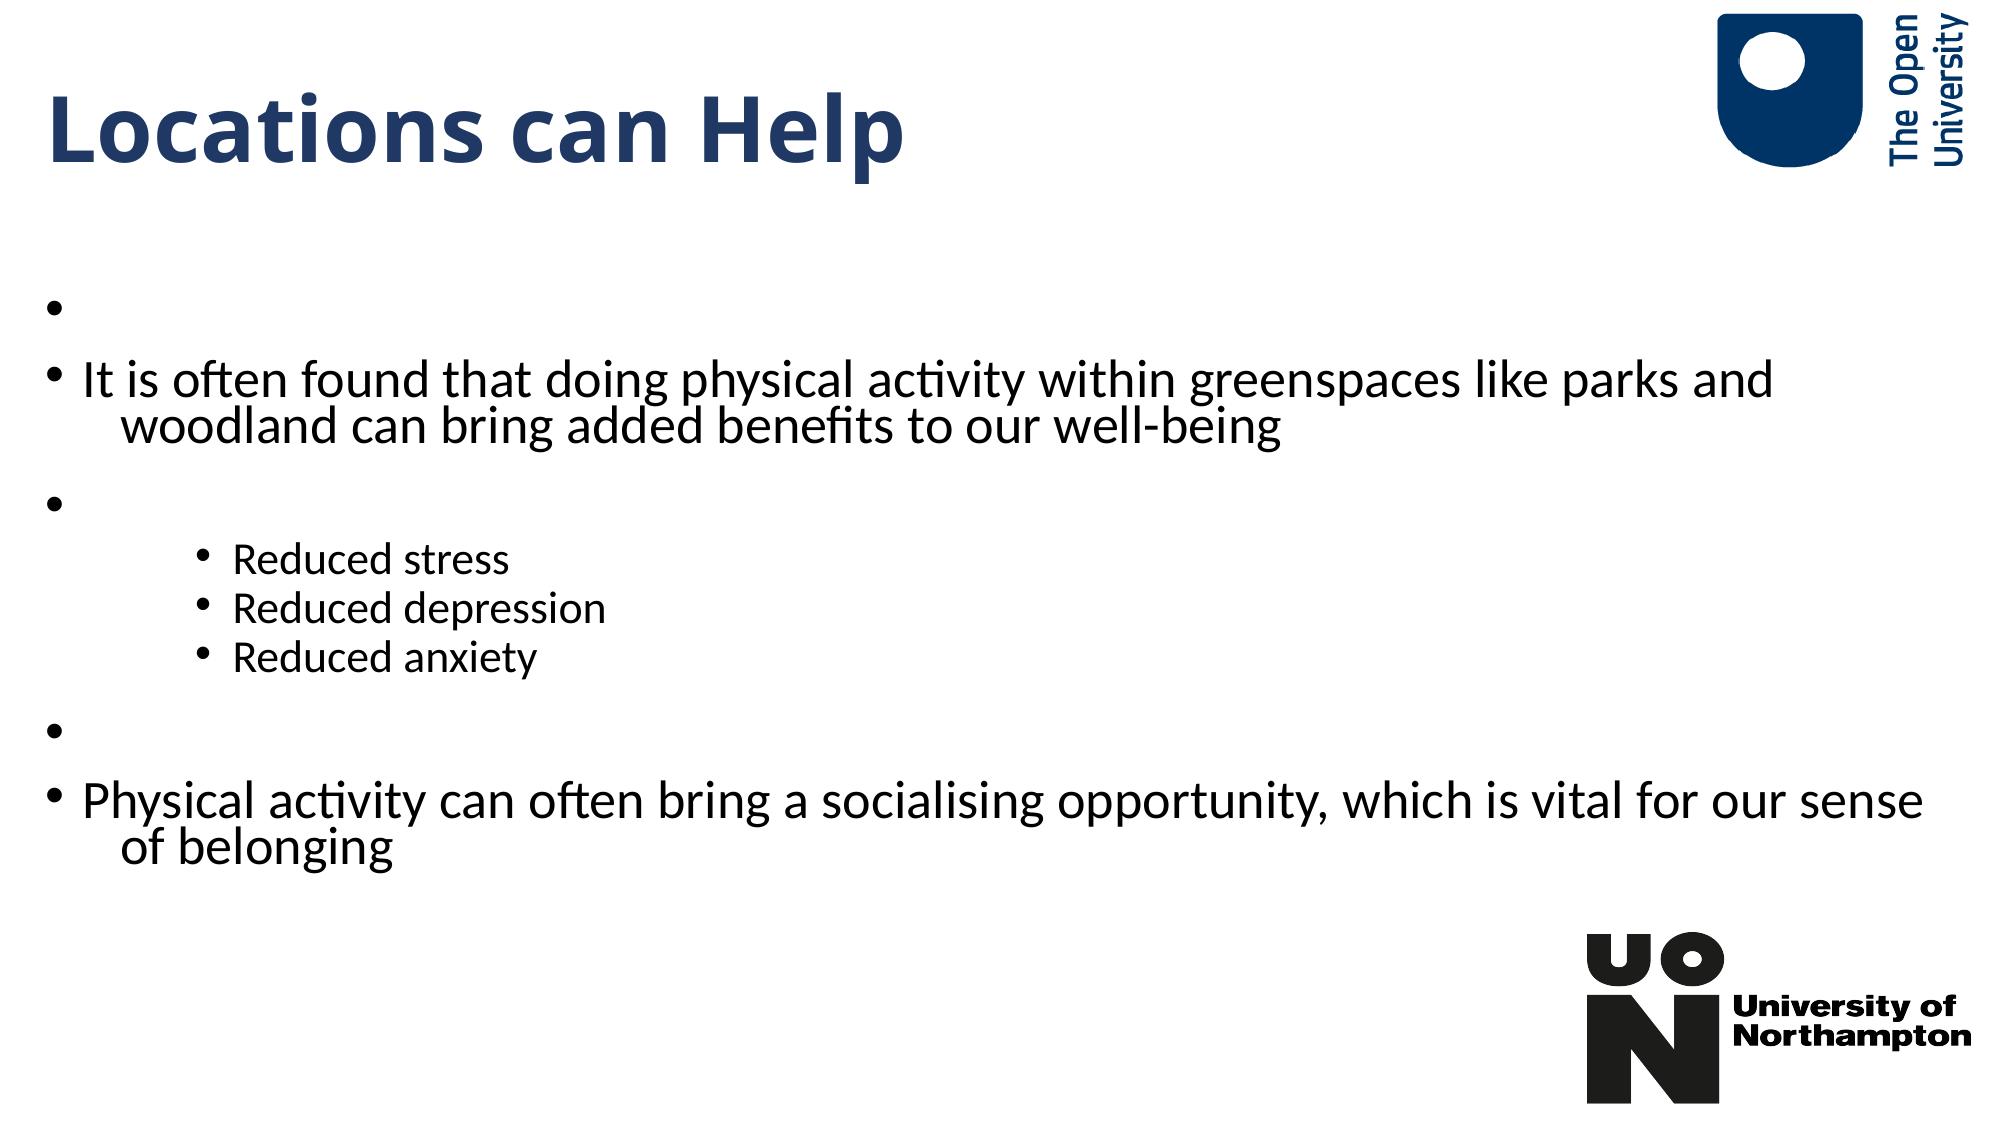

Locations can Help
# It is often found that doing physical activity within greenspaces like parks and woodland can bring added benefits to our well-being
Reduced stress
Reduced depression
Reduced anxiety
Physical activity can often bring a socialising opportunity, which is vital for our sense of belonging